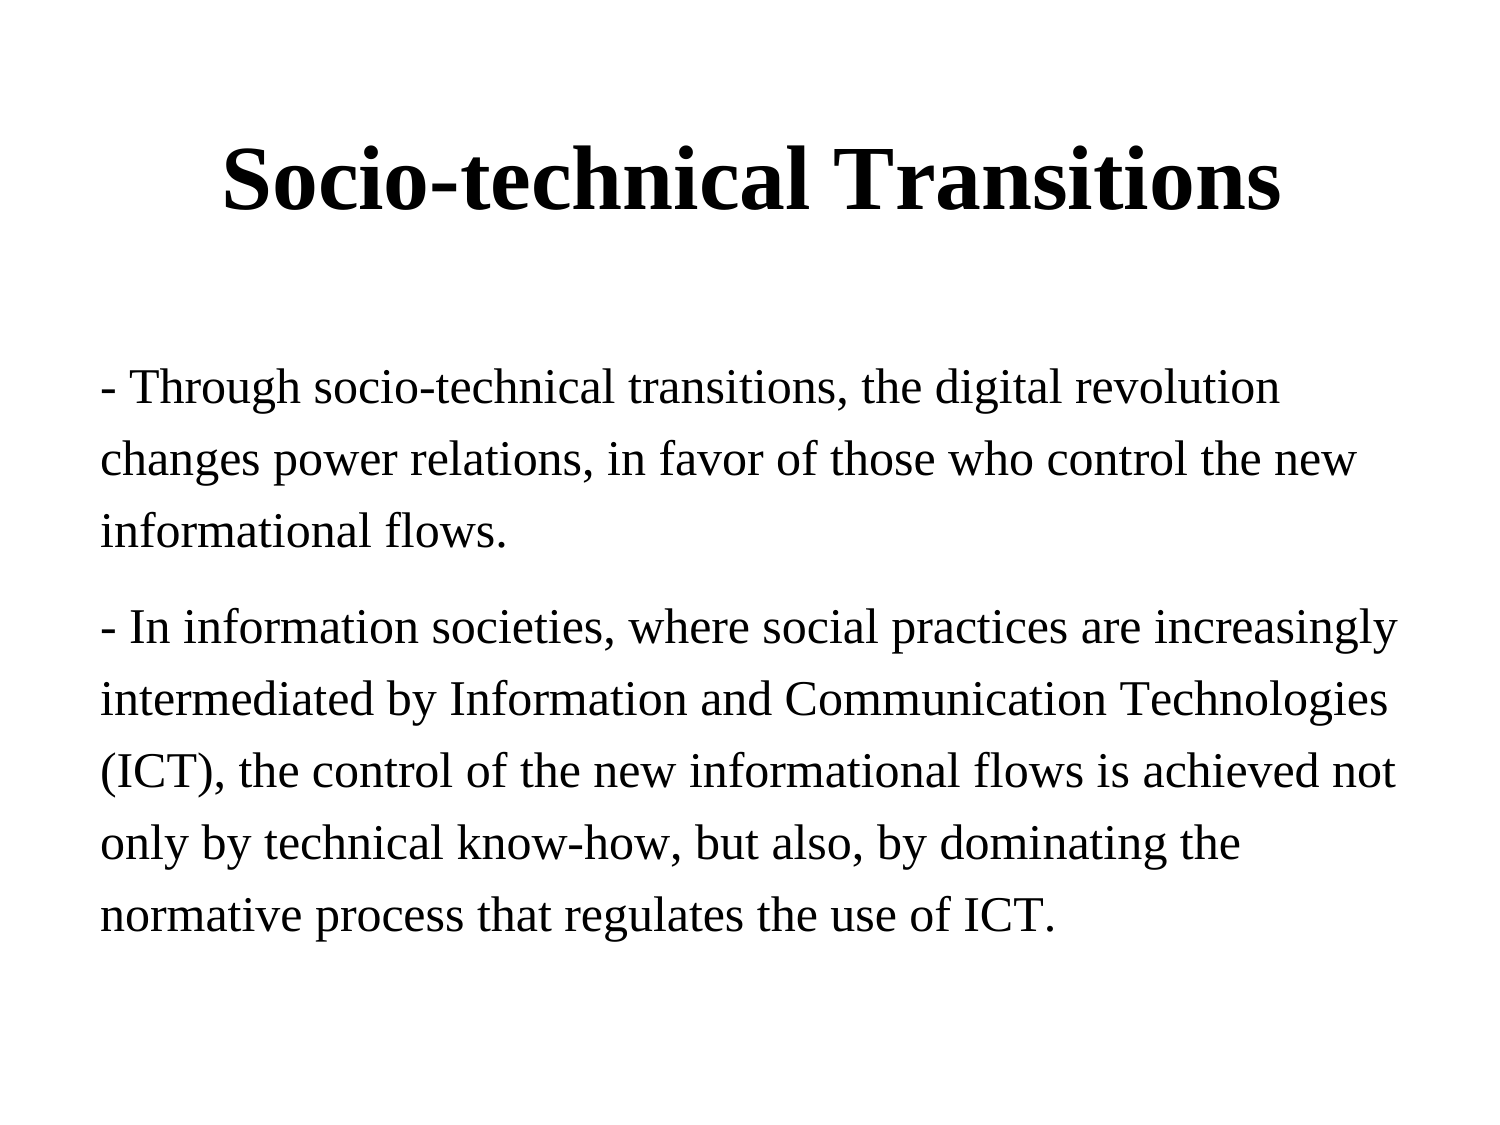

# Socio-technical Transitions
- Through socio-technical transitions, the digital revolution changes power relations, in favor of those who control the new informational flows.
- In information societies, where social practices are increasingly intermediated by Information and Communication Technologies (ICT), the control of the new informational flows is achieved not only by technical know-how, but also, by dominating the normative process that regulates the use of ICT.